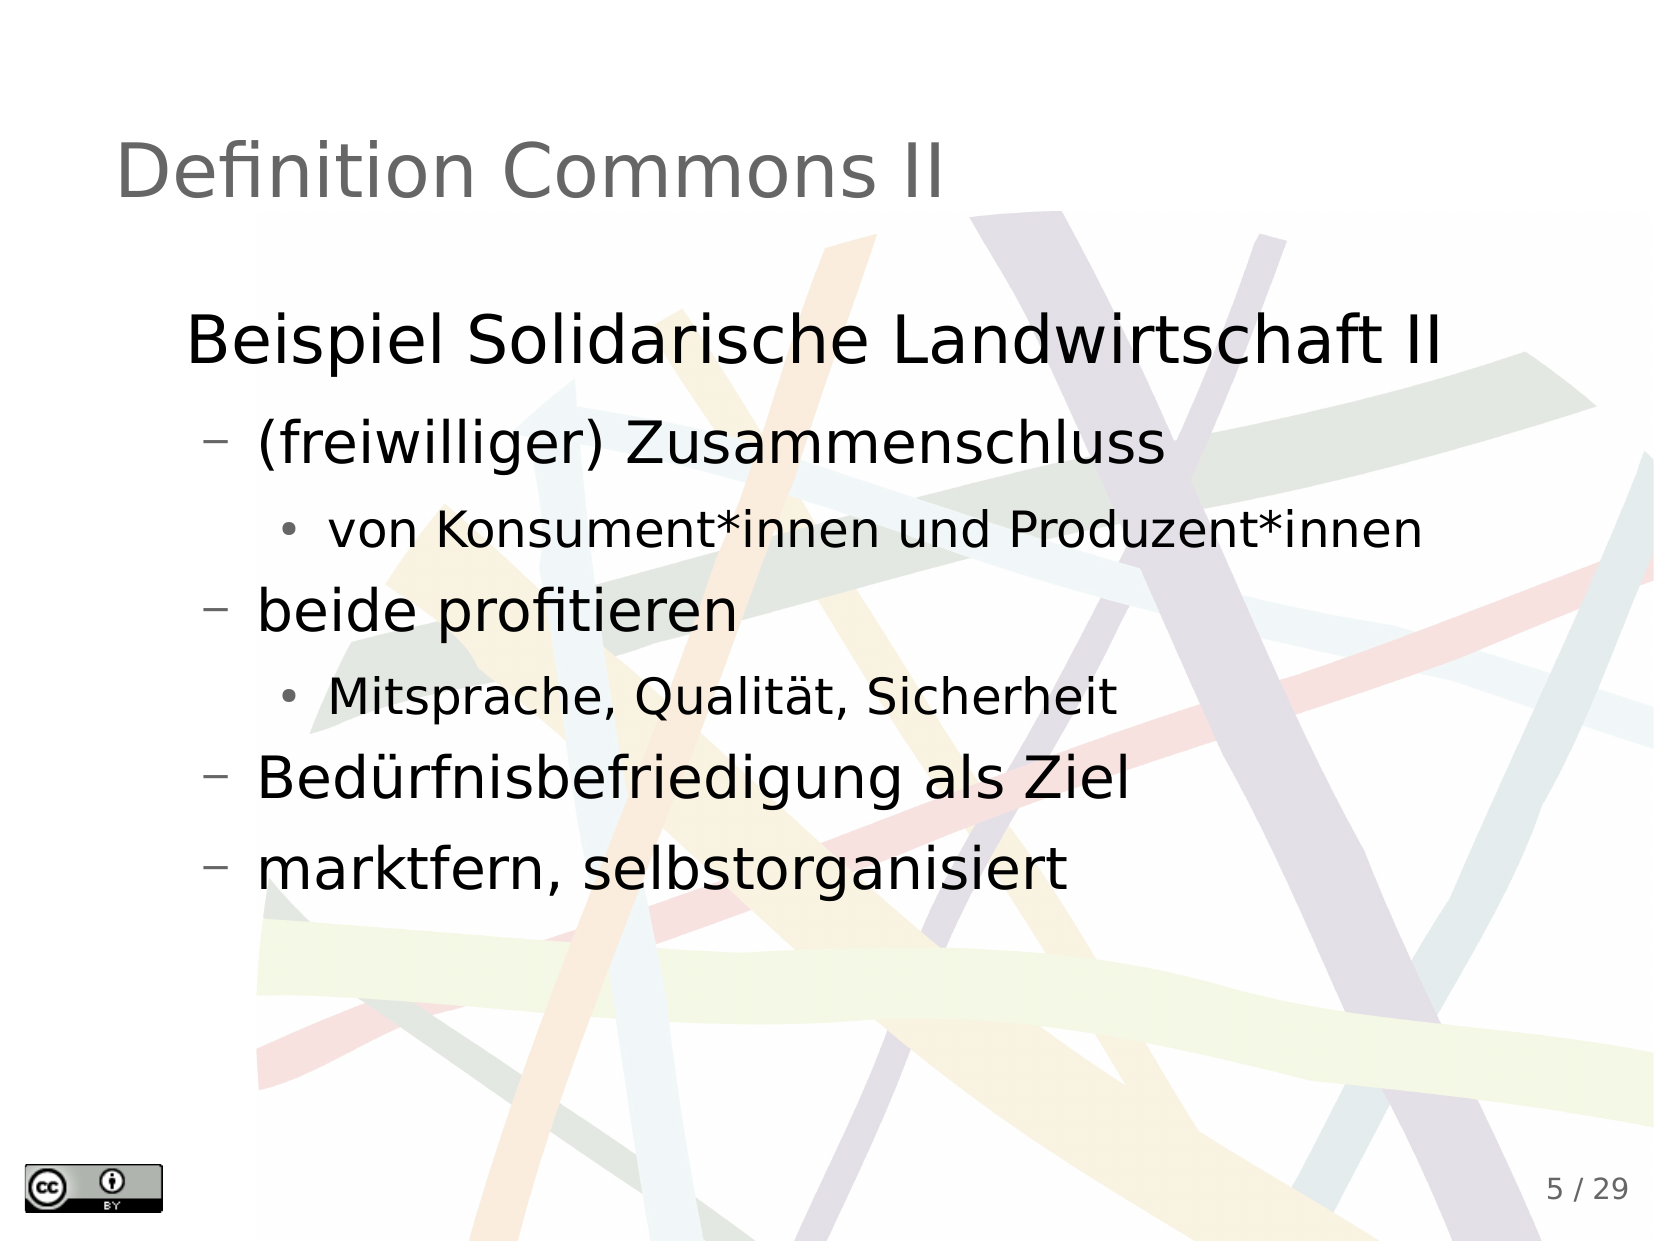

# Definition Commons II
Beispiel Solidarische Landwirtschaft II
(freiwilliger) Zusammenschluss
von Konsument*innen und Produzent*innen
beide profitieren
Mitsprache, Qualität, Sicherheit
Bedürfnisbefriedigung als Ziel
marktfern, selbstorganisiert
5